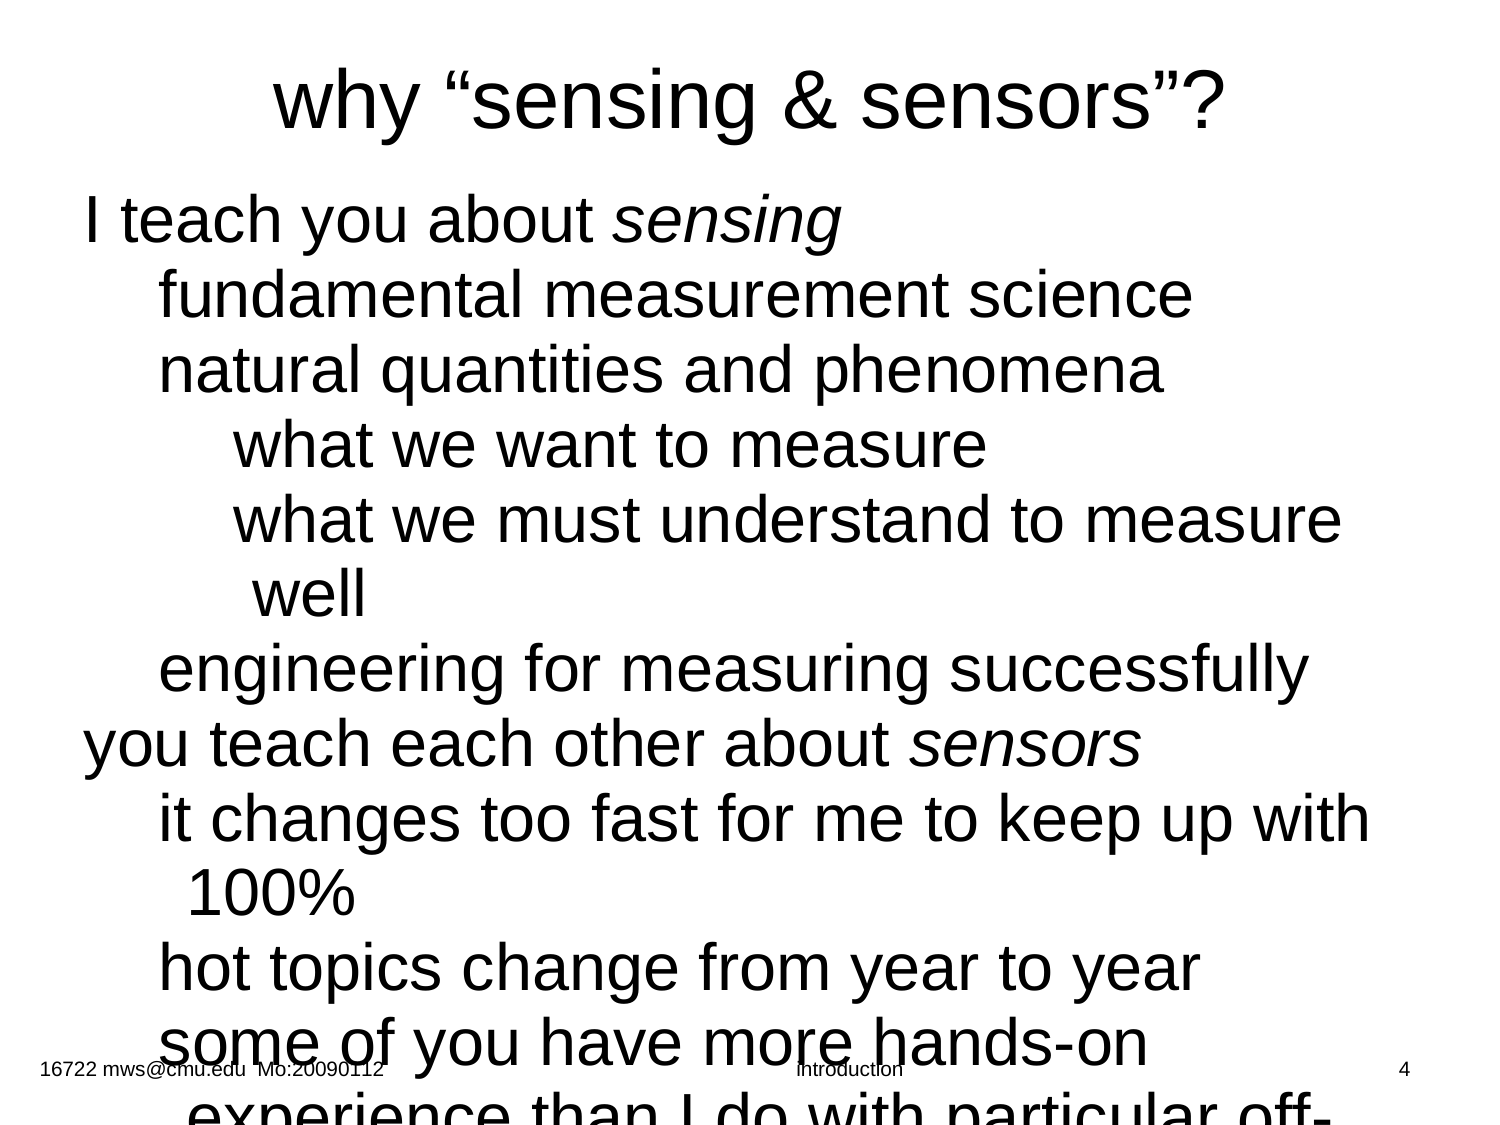

# why “sensing & sensors”?
 I teach you about sensing
 fundamental measurement science
 natural quantities and phenomena
 what we want to measure
 what we must understand to measure well
 engineering for measuring successfully
 you teach each other about sensors
 it changes too fast for me to keep up with 100%
 hot topics change from year to year
 some of you have more hands-on experience than I do with particular off-the-shelf sensors
16722 mws@cmu.edu Mo:20090112
introduction
4